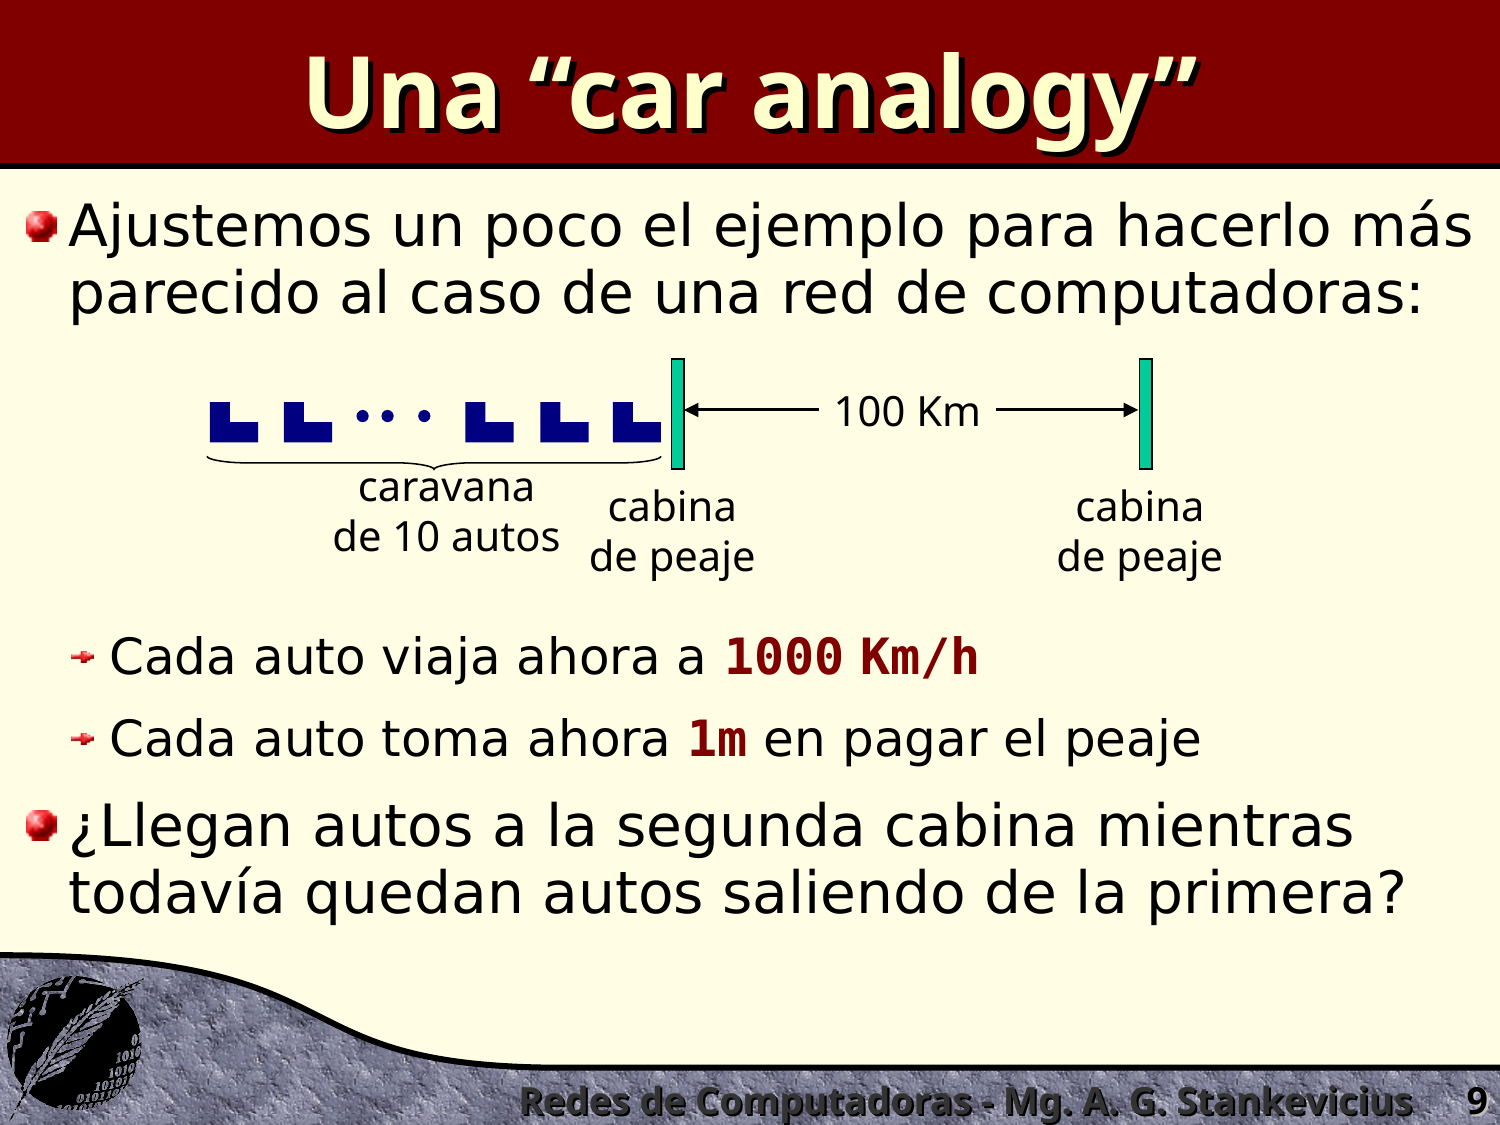

# Una “car analogy”
Ajustemos un poco el ejemplo para hacerlo más parecido al caso de una red de computadoras:
Cada auto viaja ahora a 1000 Km/h
Cada auto toma ahora 1m en pagar el peaje
¿Llegan autos a la segunda cabina mientras todavía quedan autos saliendo de la primera?
100 Km
caravana
de 10 autos
cabina
de peaje
cabina
de peaje
9